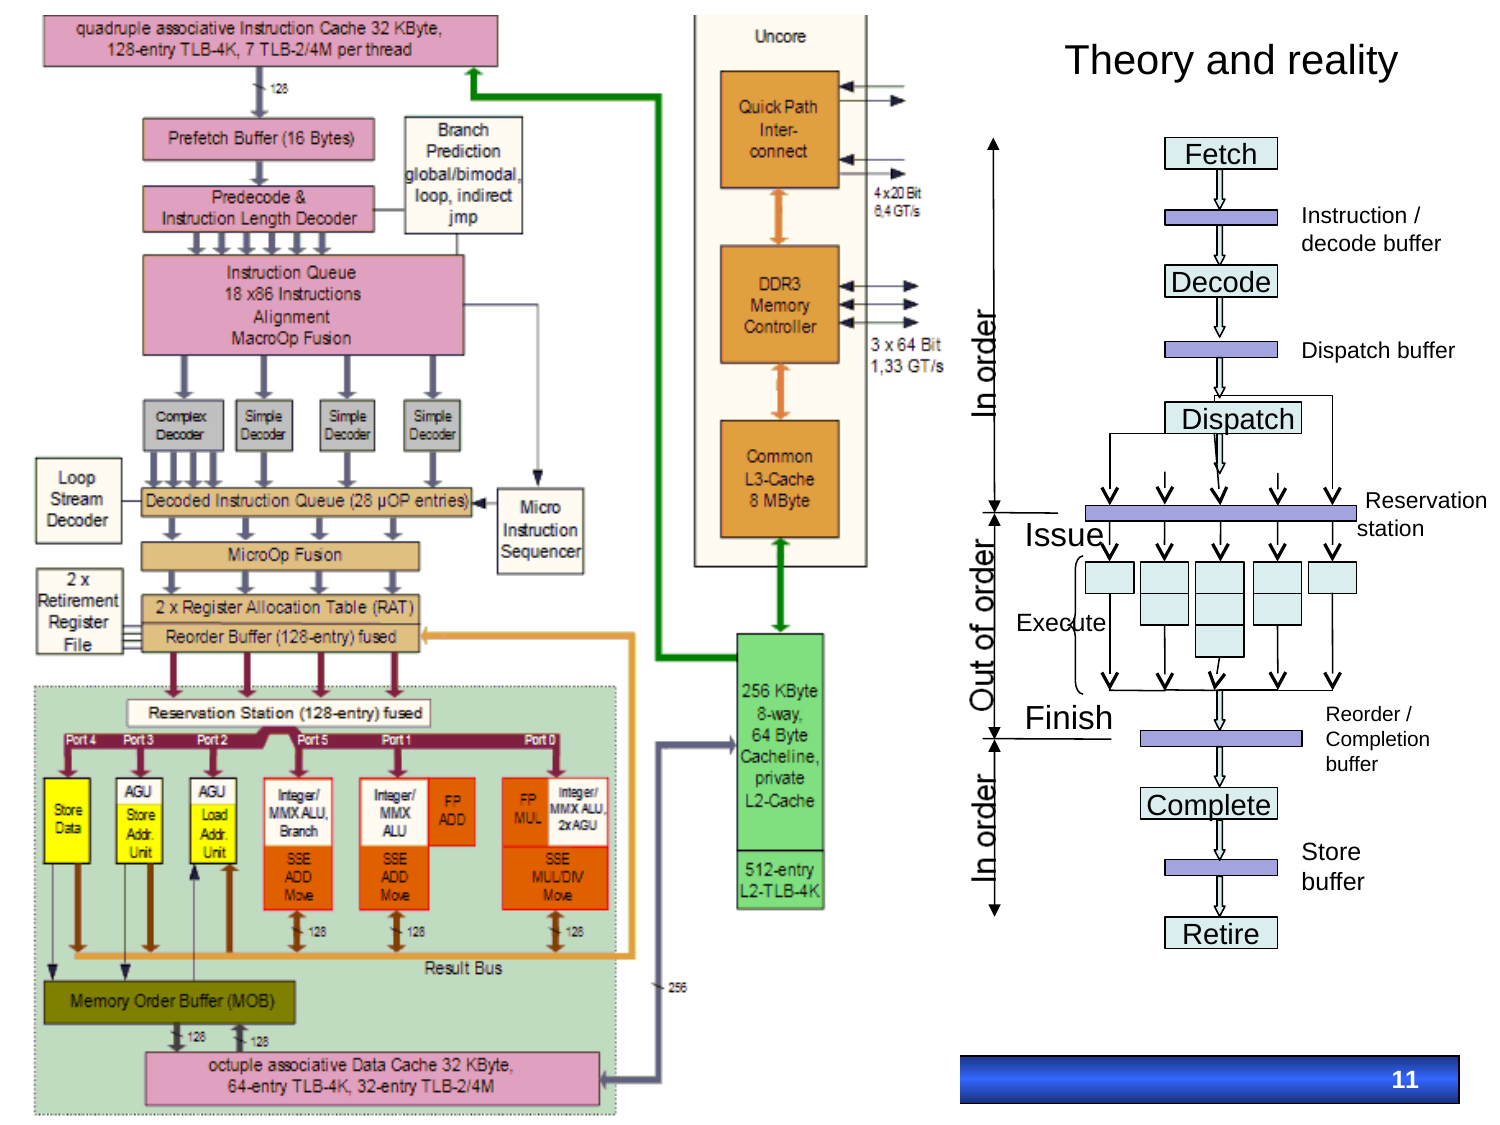

Theory and reality
Fetch
Instruction / decode buffer
Decode
Dispatch buffer
Dispatch
Reservation station
Issue
Execute
Finish
Reorder / Completion buffer
Complete
Store buffer
Retire